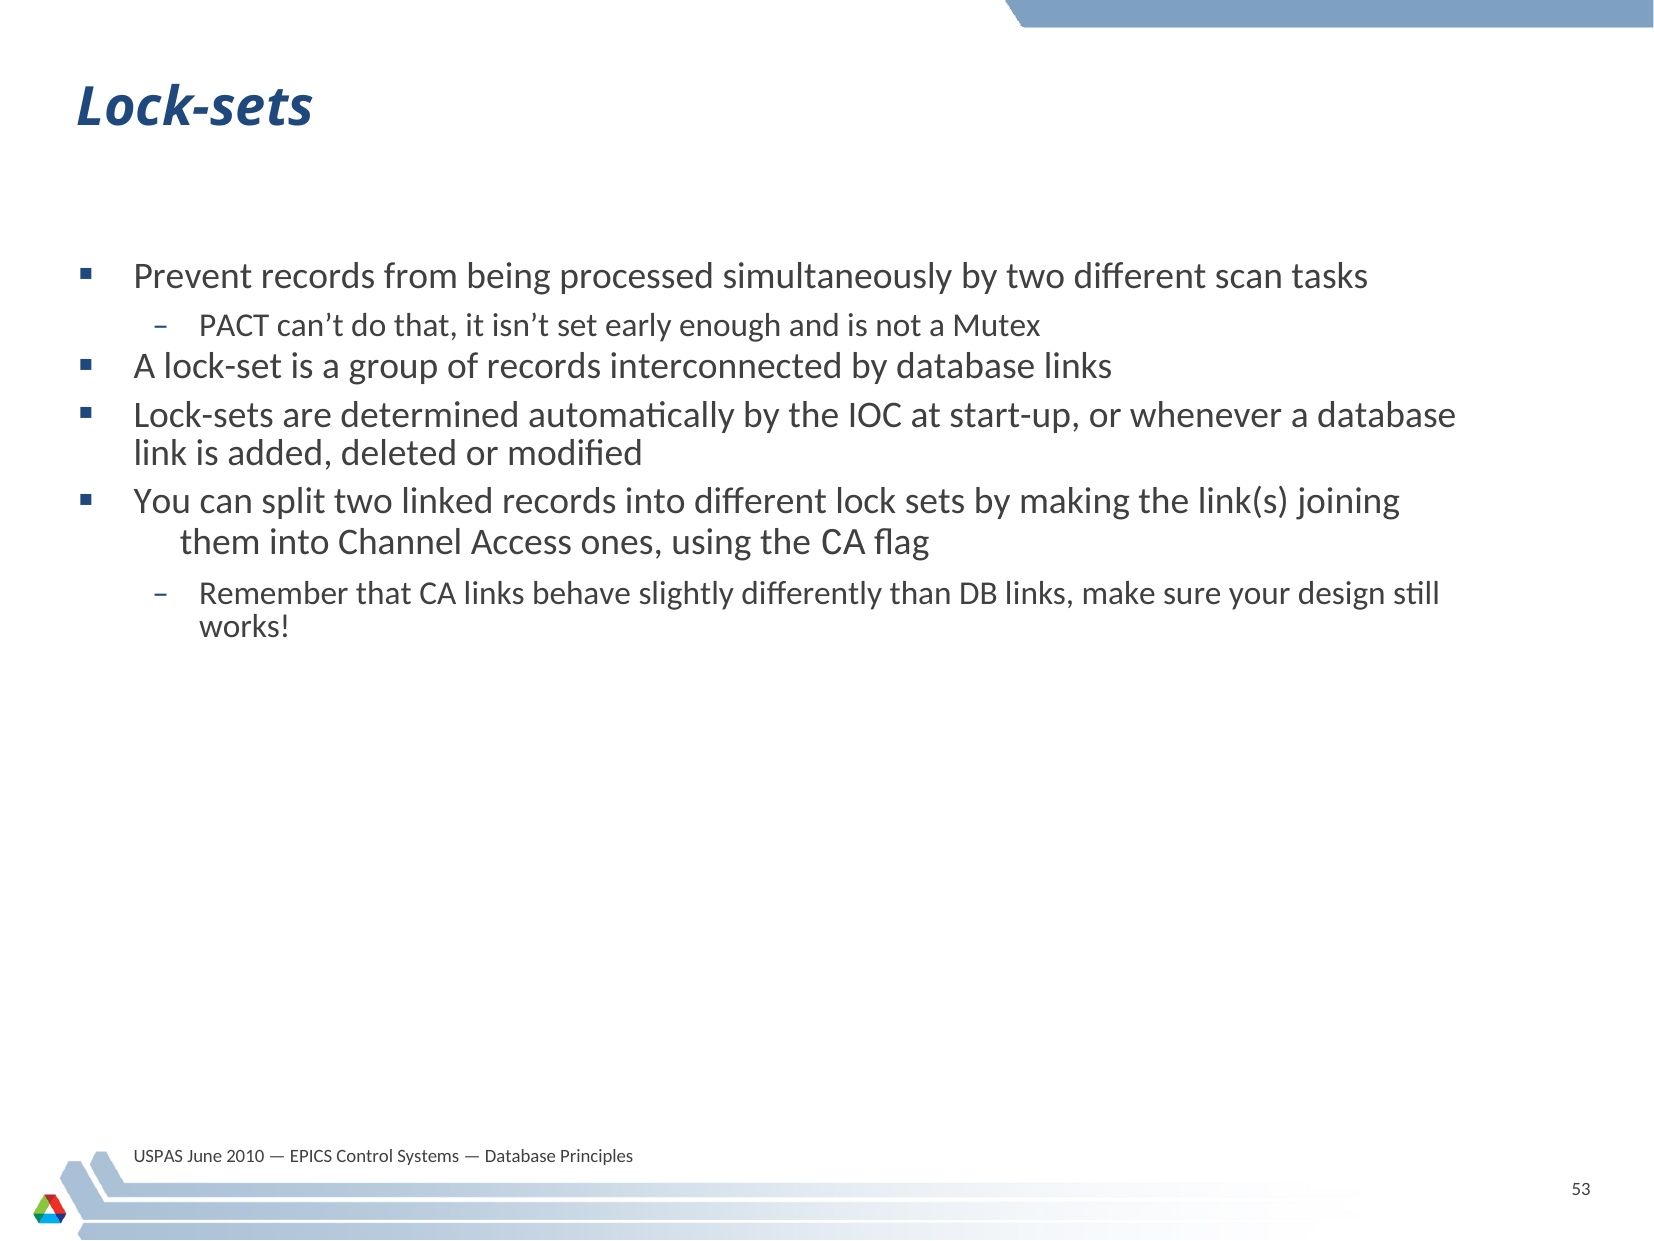

# Lock-sets
Prevent records from being processed simultaneously by two different scan tasks
PACT can’t do that, it isn’t set early enough and is not a Mutex
A lock-set is a group of records interconnected by database links
Lock-sets are determined automatically by the IOC at start-up, or whenever a database link is added, deleted or modified
You can split two linked records into different lock sets by making the link(s) joining them into Channel Access ones, using the CA flag
Remember that CA links behave slightly differently than DB links, make sure your design still works!
USPAS June 2010 — EPICS Control Systems — Database Principles
53